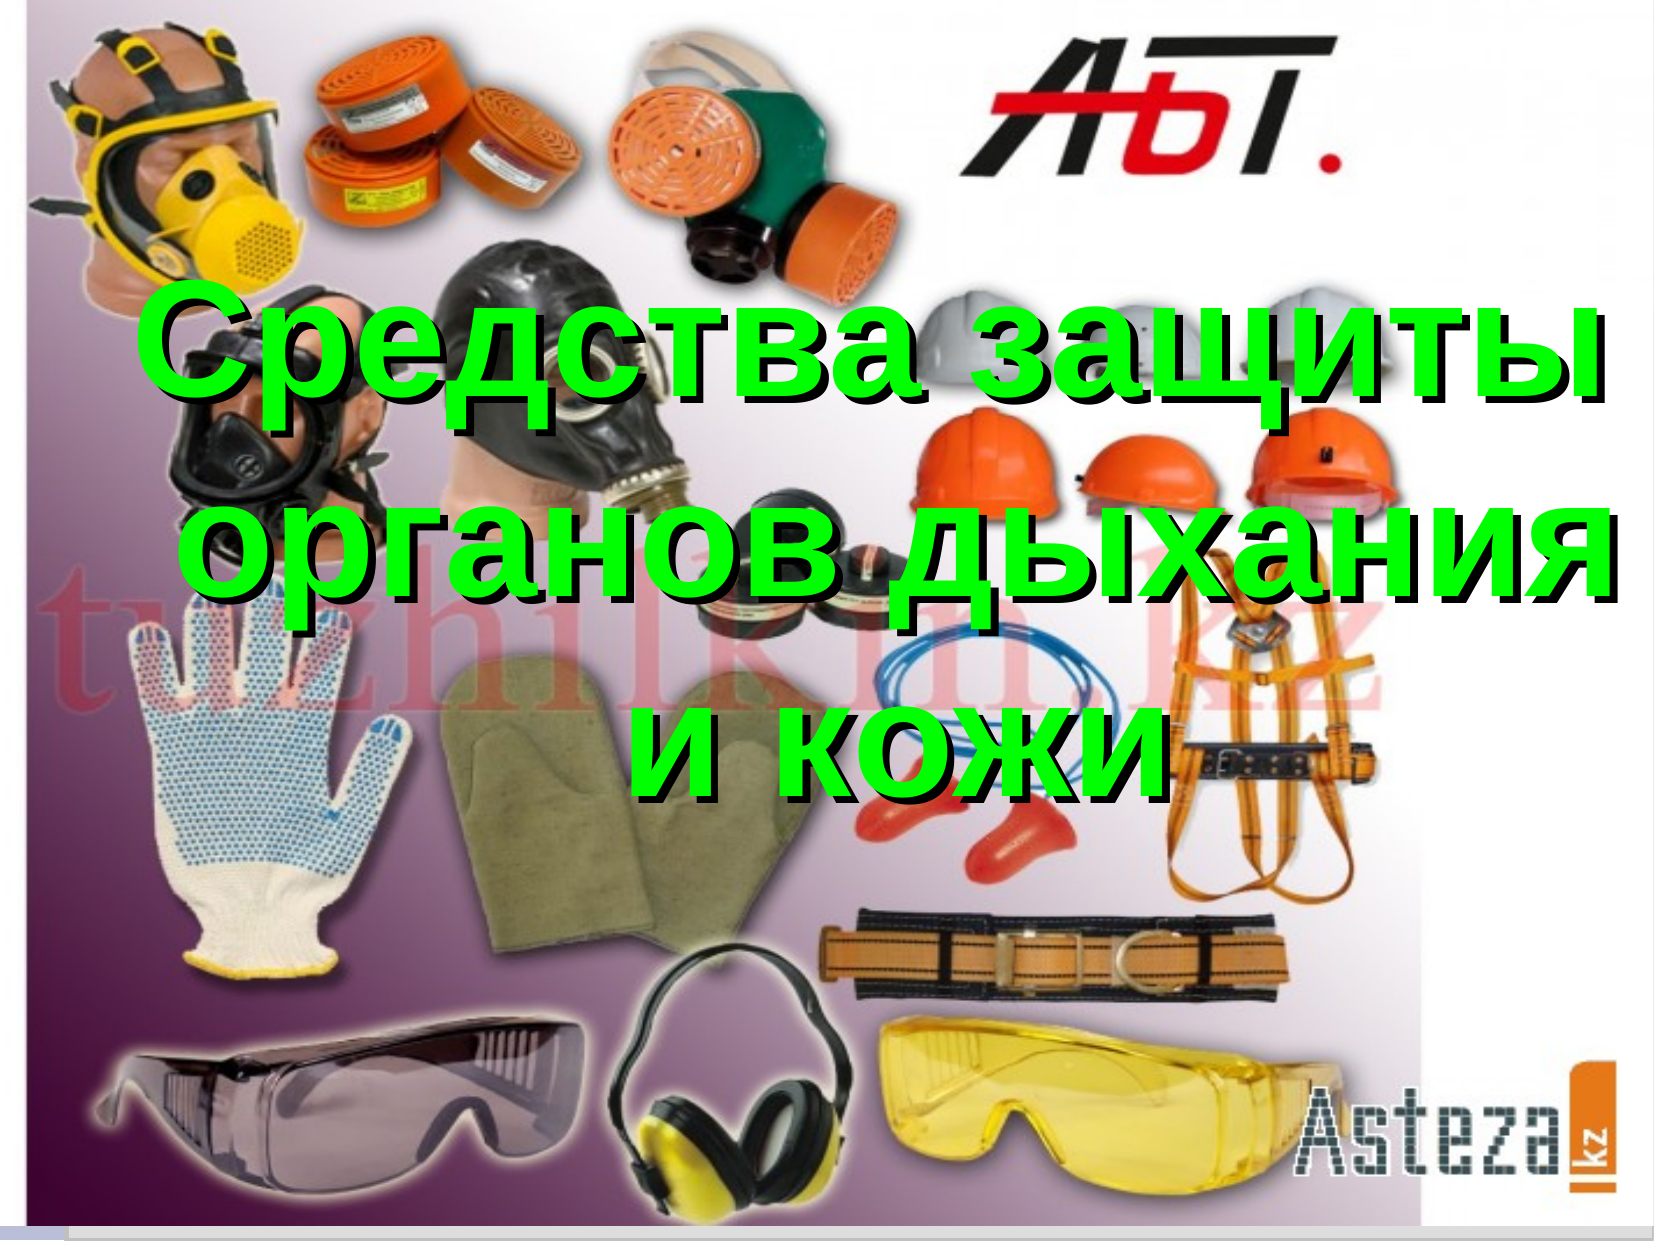

# Средства индивидуальной защиты органов дыхания и кожи
Средства защиты органов дыхания и кожи